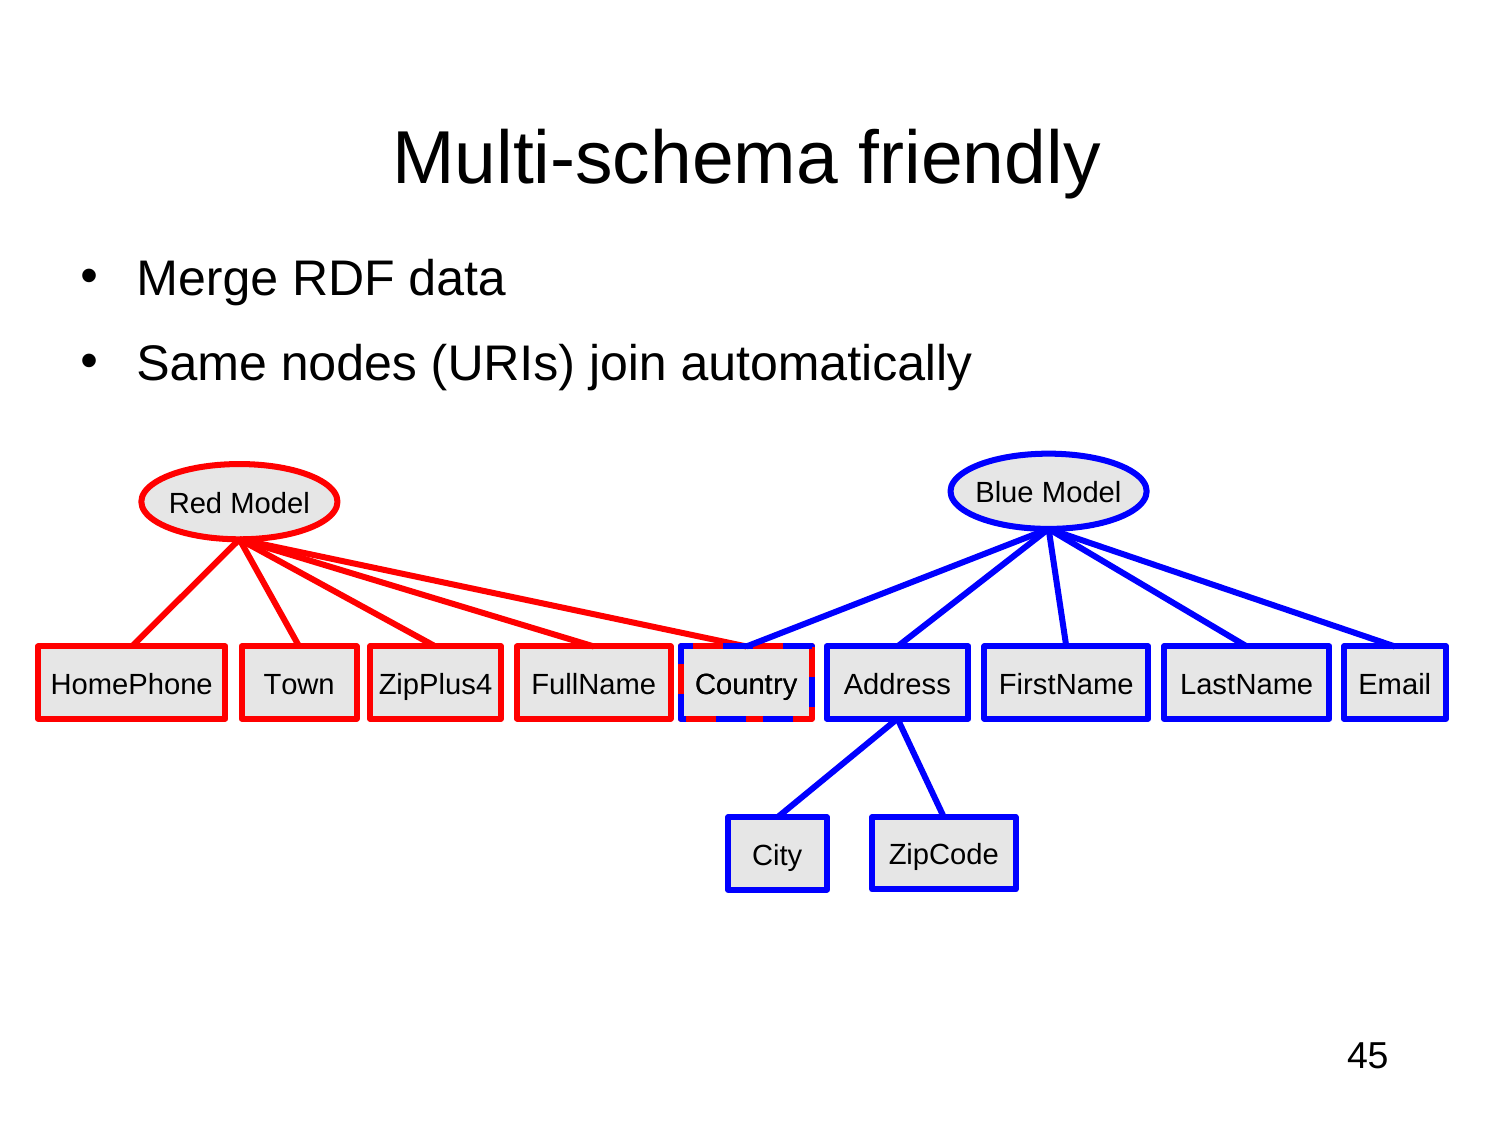

# Multi-schema friendly
Merge RDF data
Same nodes (URIs) join automatically
Blue Model
Red Model
HomePhone
Town
ZipPlus4
FullName
Country
Country
Address
FirstName
LastName
Email
ZipCode
City
45